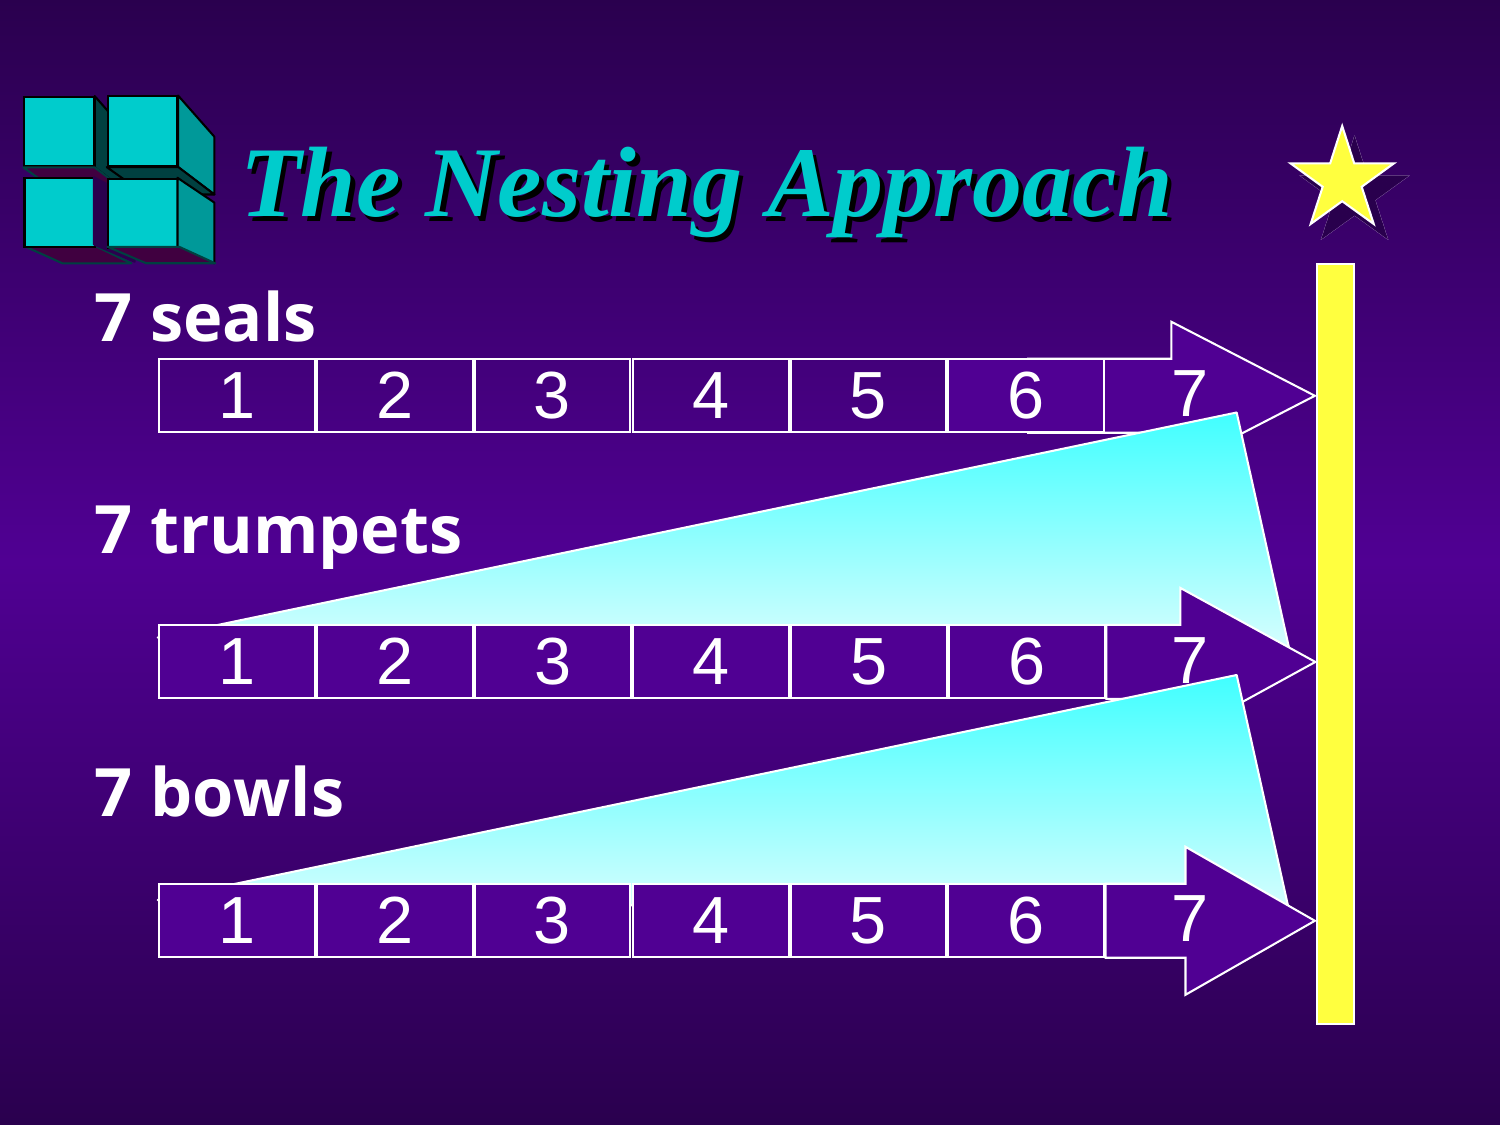

# The Nesting Approach
 7 seals
7
1
2
3
4
5
6
 7 trumpets
7
1
2
3
4
5
6
 7 bowls
7
1
2
3
4
5
6